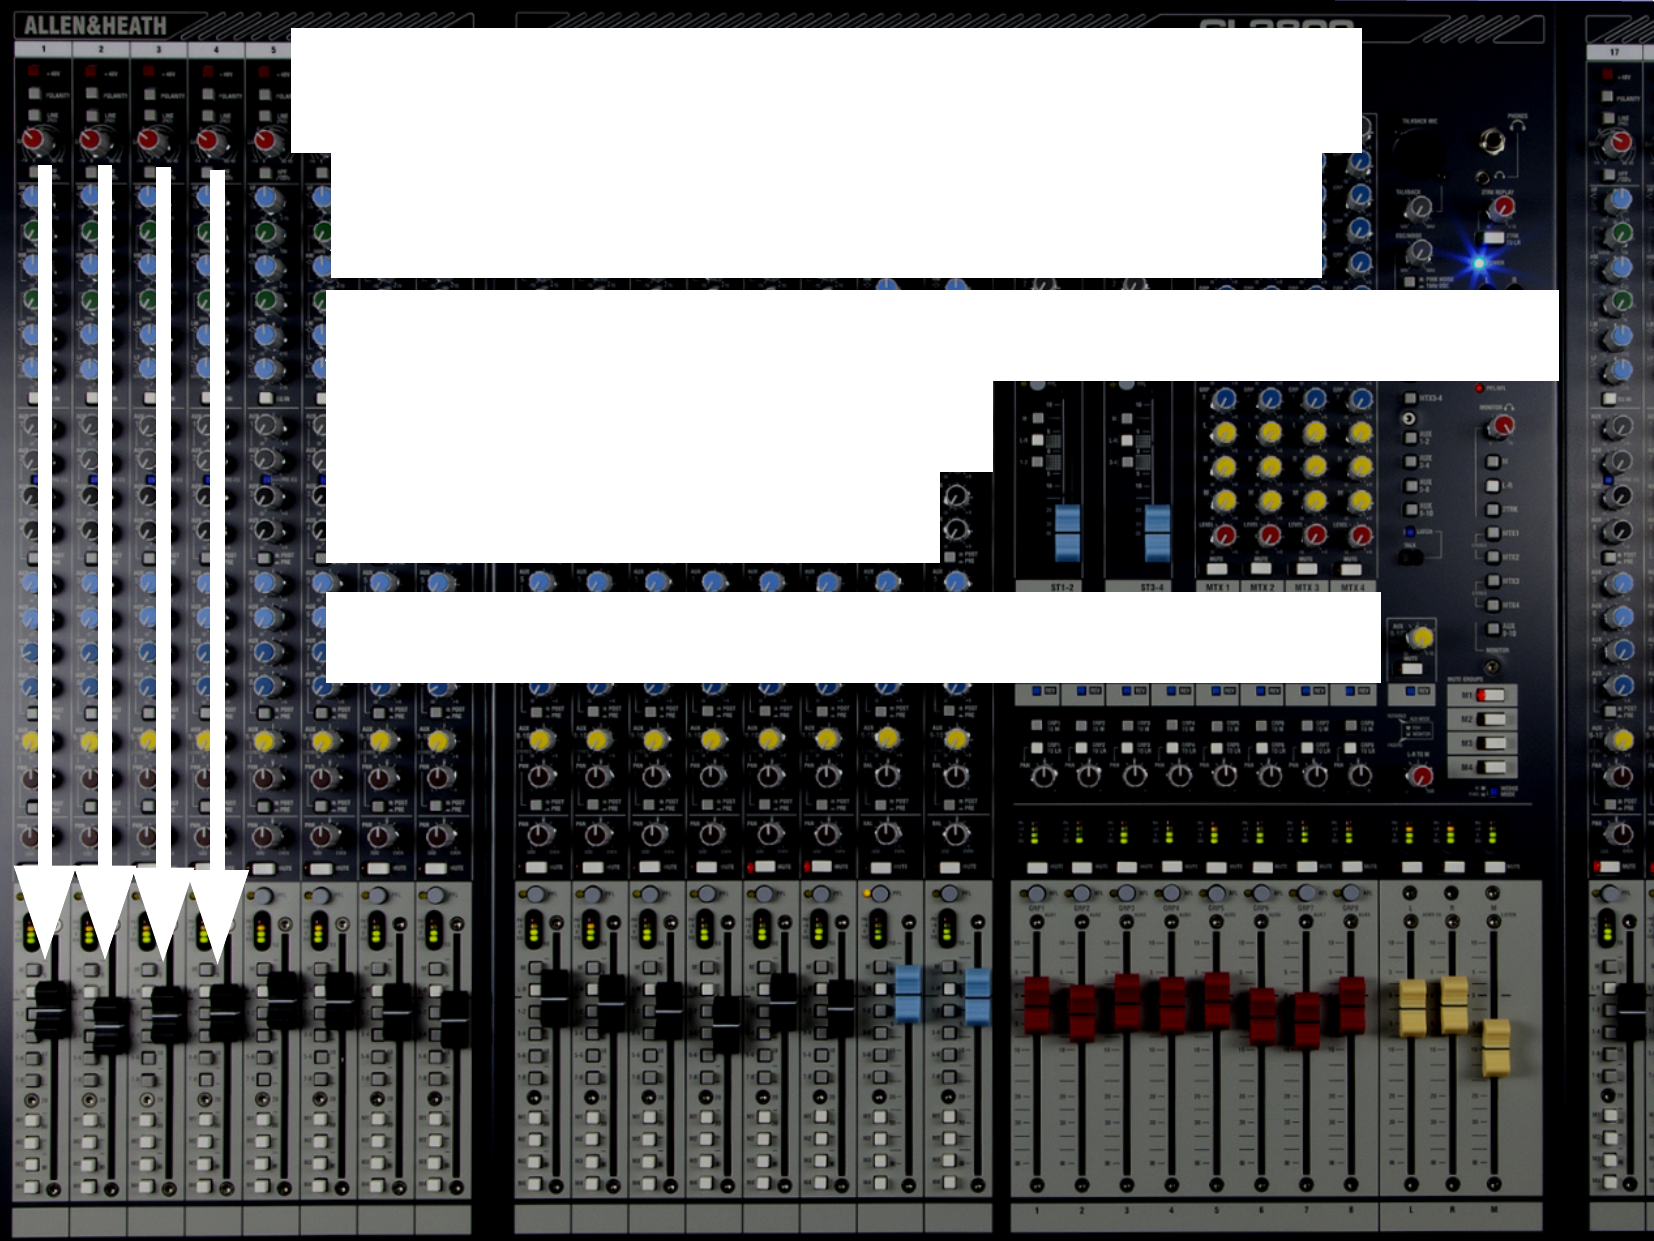

Theorie II: Das Mischpult
Aufbau und Signalfluss
# Ankommende Signale fließen von oben nach unten durch die Eingangskanalzüge.
Kennt man einen, kennt man alle.